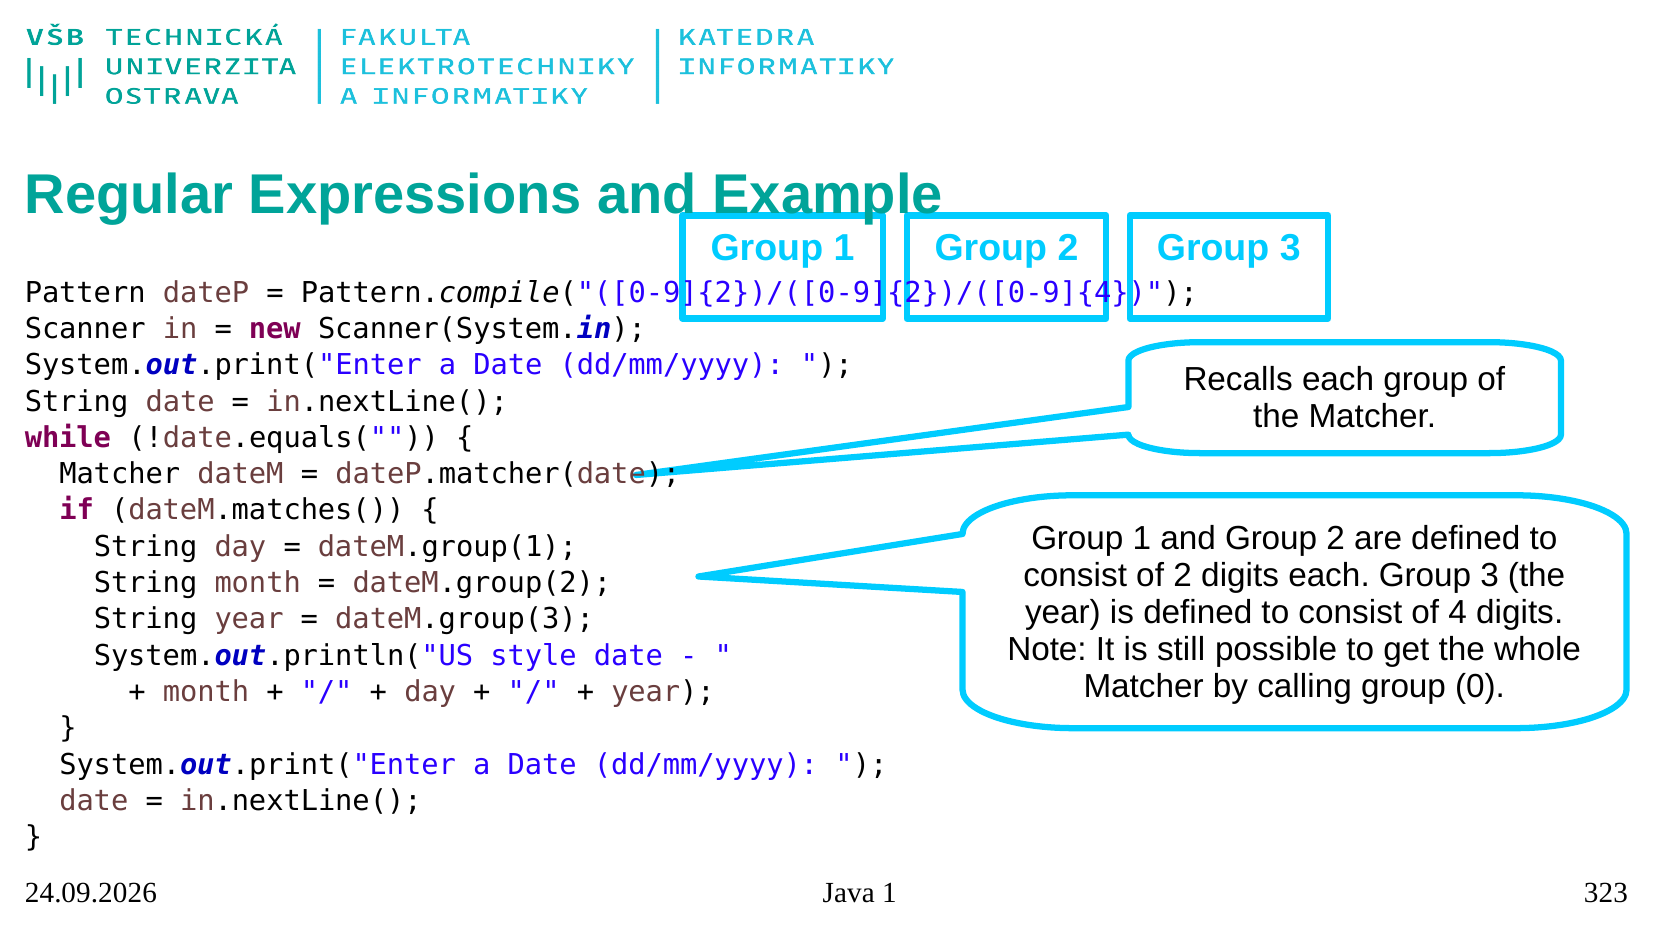

# Regular Expressions and Example
Group 1
Group 2
Group 3
Pattern dateP = Pattern.compile("([0-9]{2})/([0-9]{2})/([0-9]{4})");
Scanner in = new Scanner(System.in);
System.out.print("Enter a Date (dd/mm/yyyy): ");
String date = in.nextLine();
while (!date.equals("")) {
 Matcher dateM = dateP.matcher(date);
 if (dateM.matches()) {
 String day = dateM.group(1);
 String month = dateM.group(2);
 String year = dateM.group(3);
 System.out.println("US style date - "
 + month + "/" + day + "/" + year);
 }
 System.out.print("Enter a Date (dd/mm/yyyy): ");
 date = in.nextLine();
}
Recalls each group of the Matcher.
Group 1 and Group 2 are defined to consist of 2 digits each. Group 3 (the year) is defined to consist of 4 digits. Note: It is still possible to get the whole Matcher by calling group (0).
Java 1
323